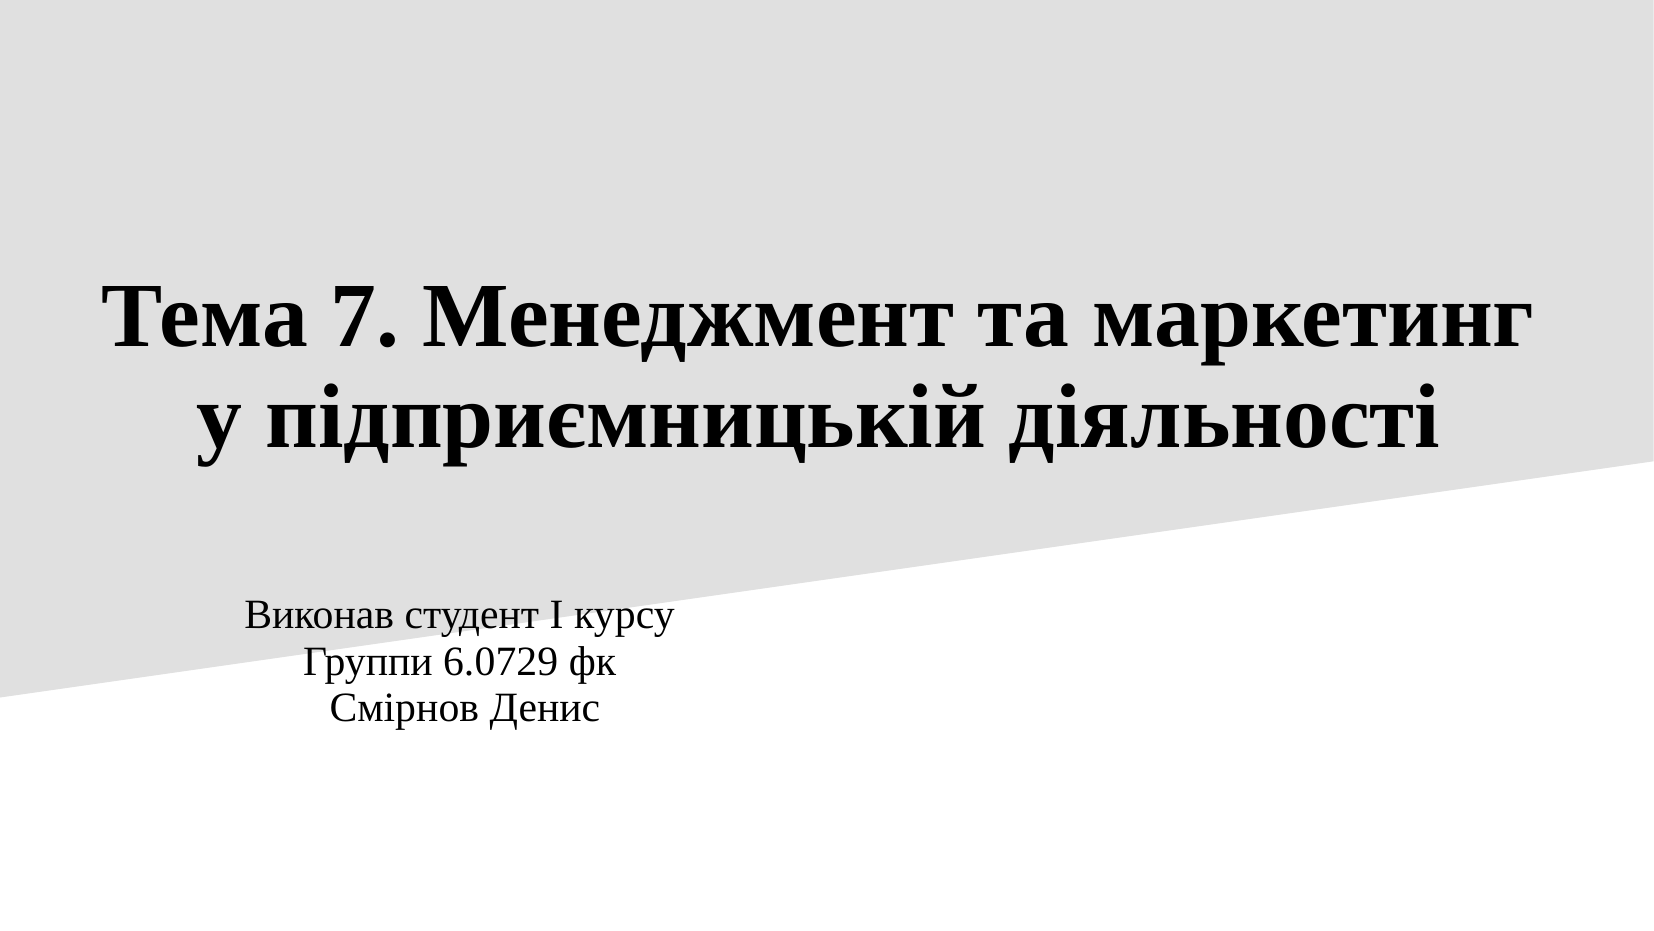

# Тема 7. Менеджмент та маркетинг у підприємницькій діяльності
Виконав студент I курсу
Группи 6.0729 фк
Смірнов Денис